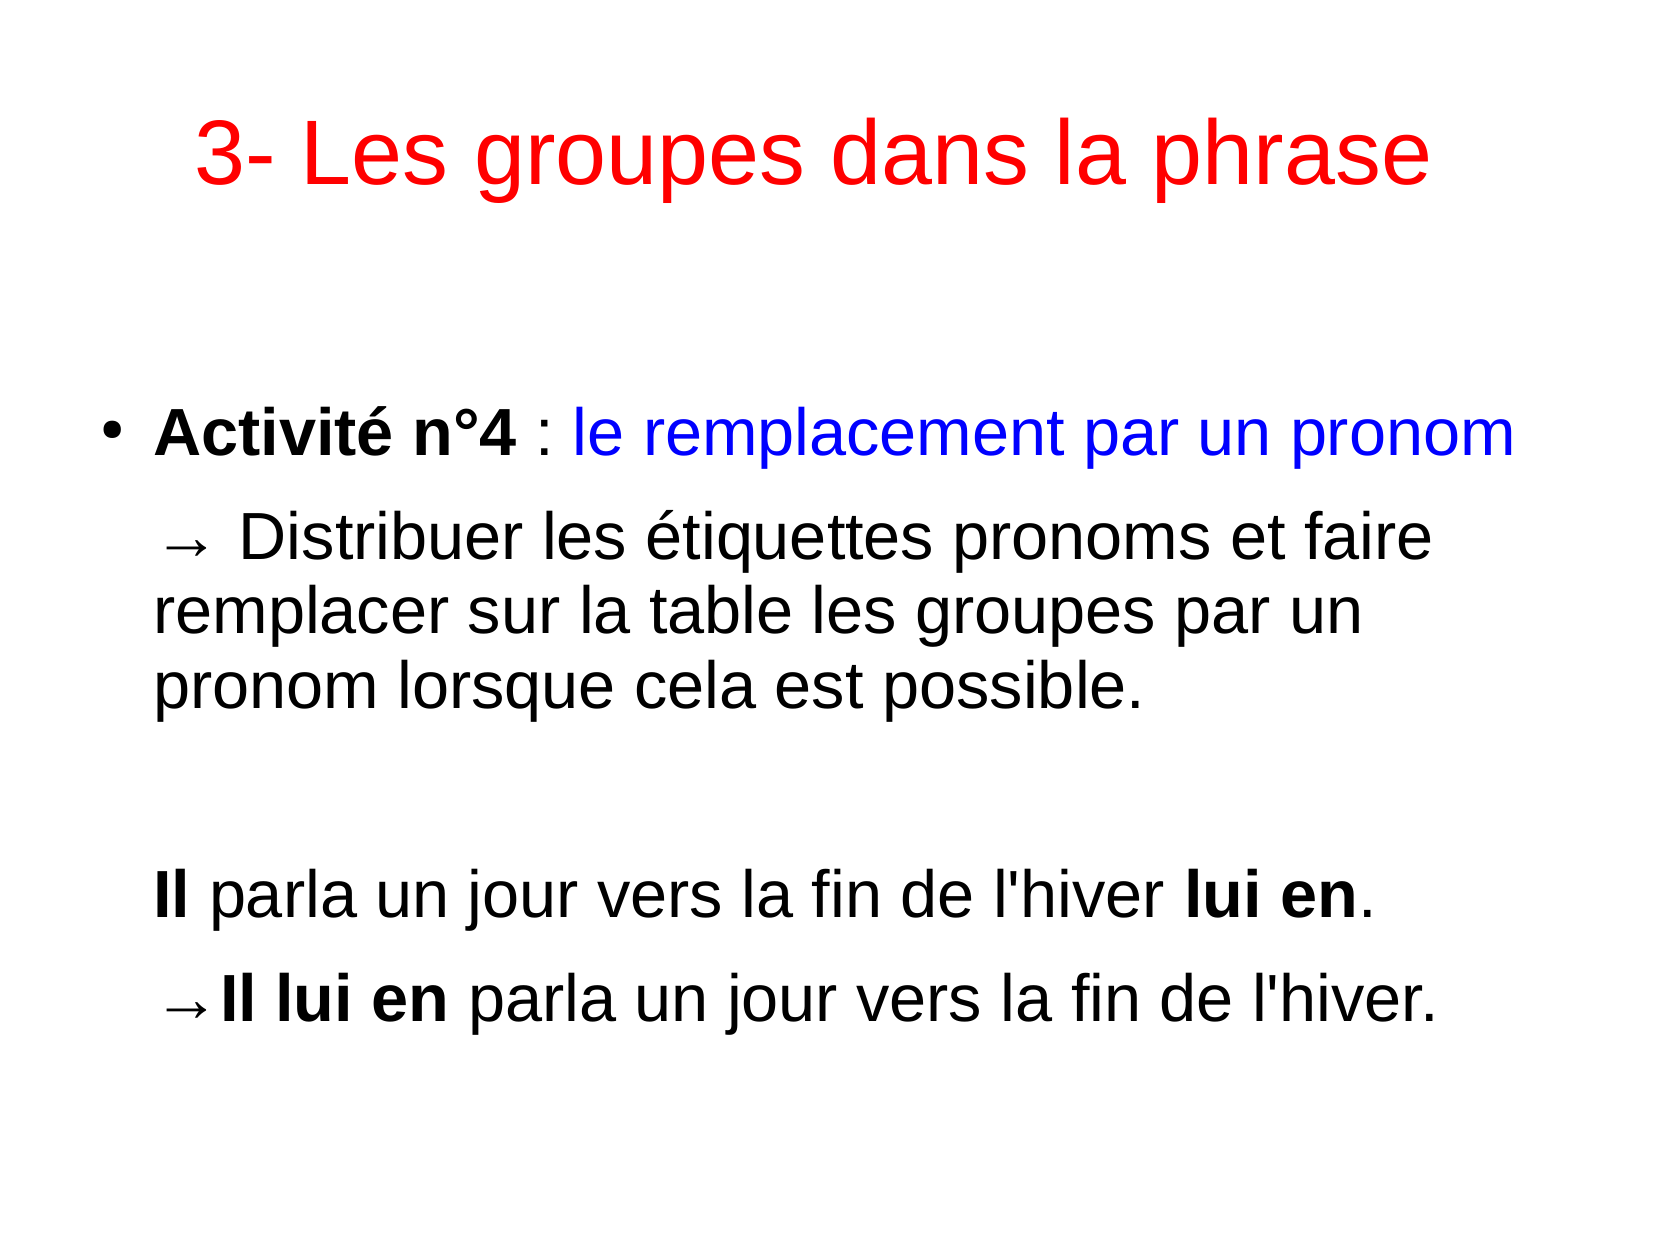

# 3- Les groupes dans la phrase
Activité n°4 : le remplacement par un pronom
→ Distribuer les étiquettes pronoms et faire remplacer sur la table les groupes par un pronom lorsque cela est possible.
Il parla un jour vers la fin de l'hiver lui en.
→Il lui en parla un jour vers la fin de l'hiver.